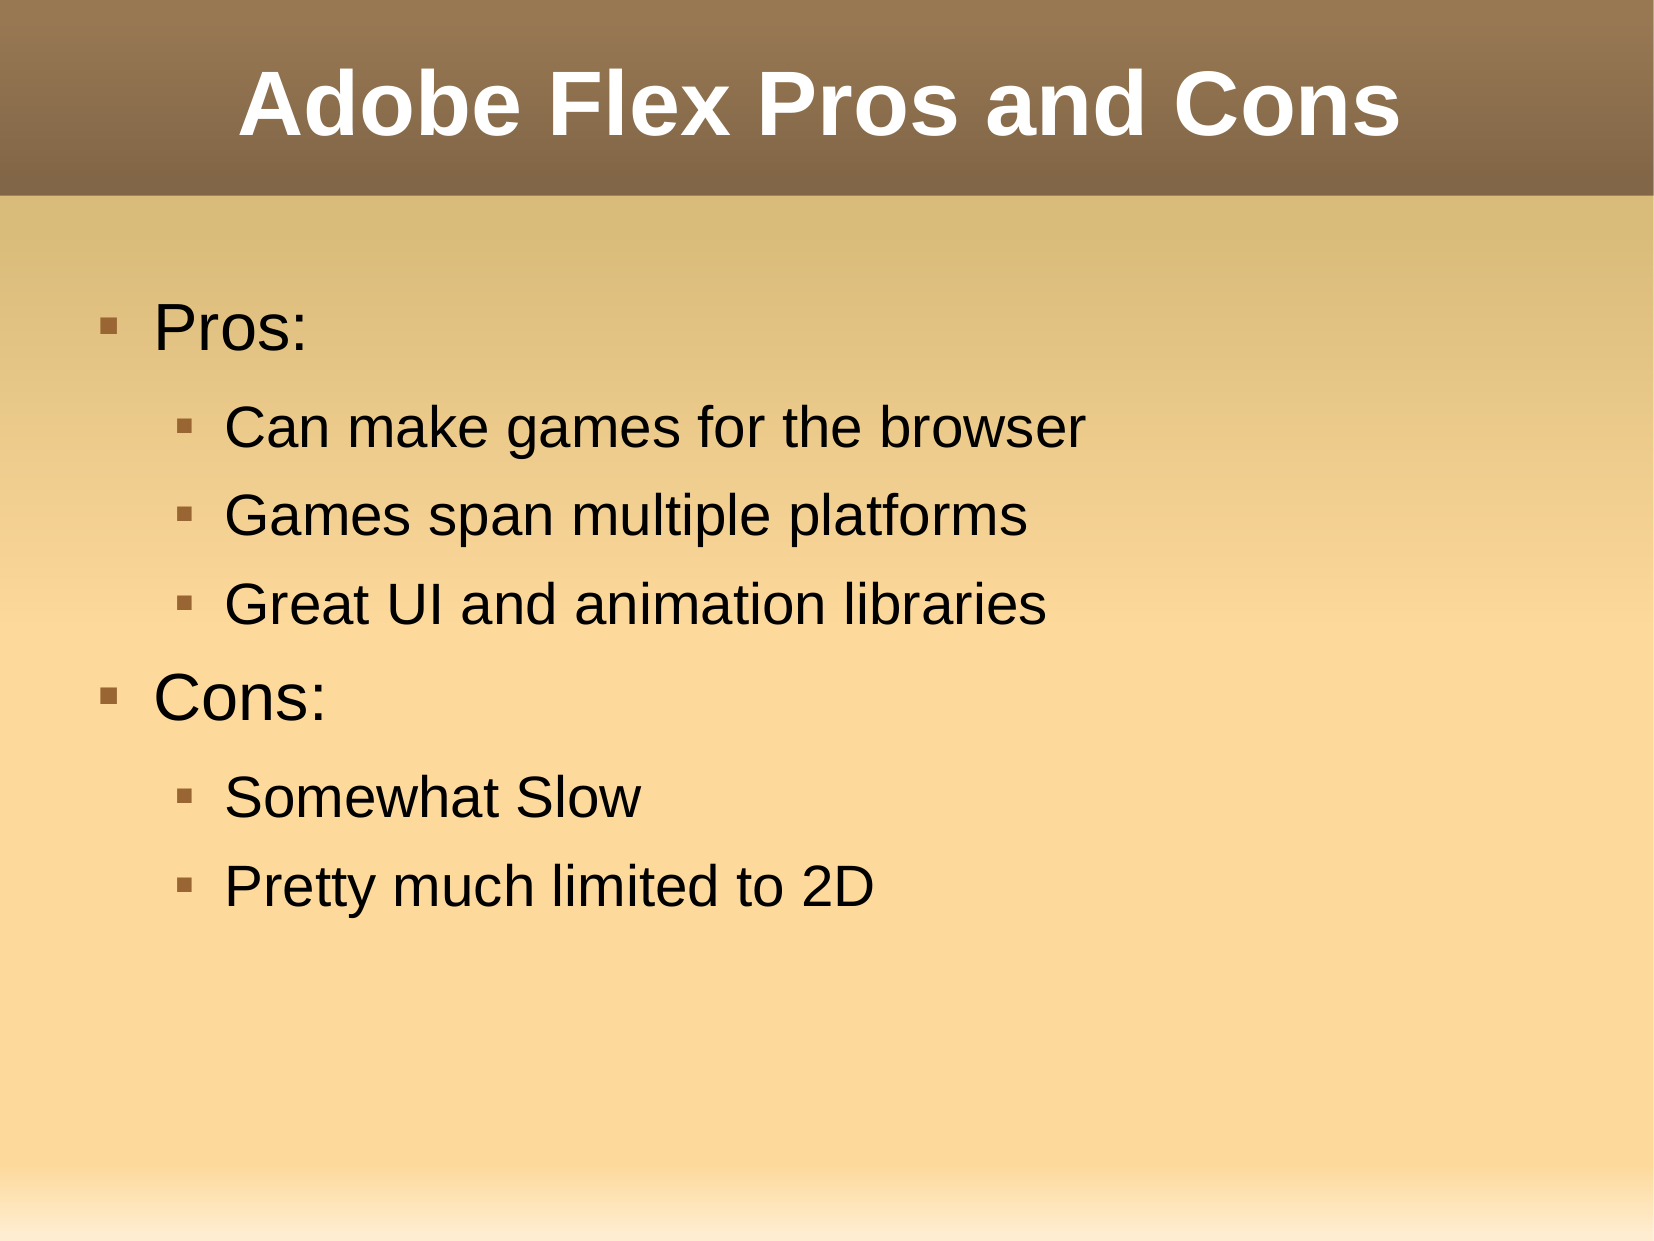

# Adobe Flex Pros and Cons
Pros:
Can make games for the browser
Games span multiple platforms
Great UI and animation libraries
Cons:
Somewhat Slow
Pretty much limited to 2D